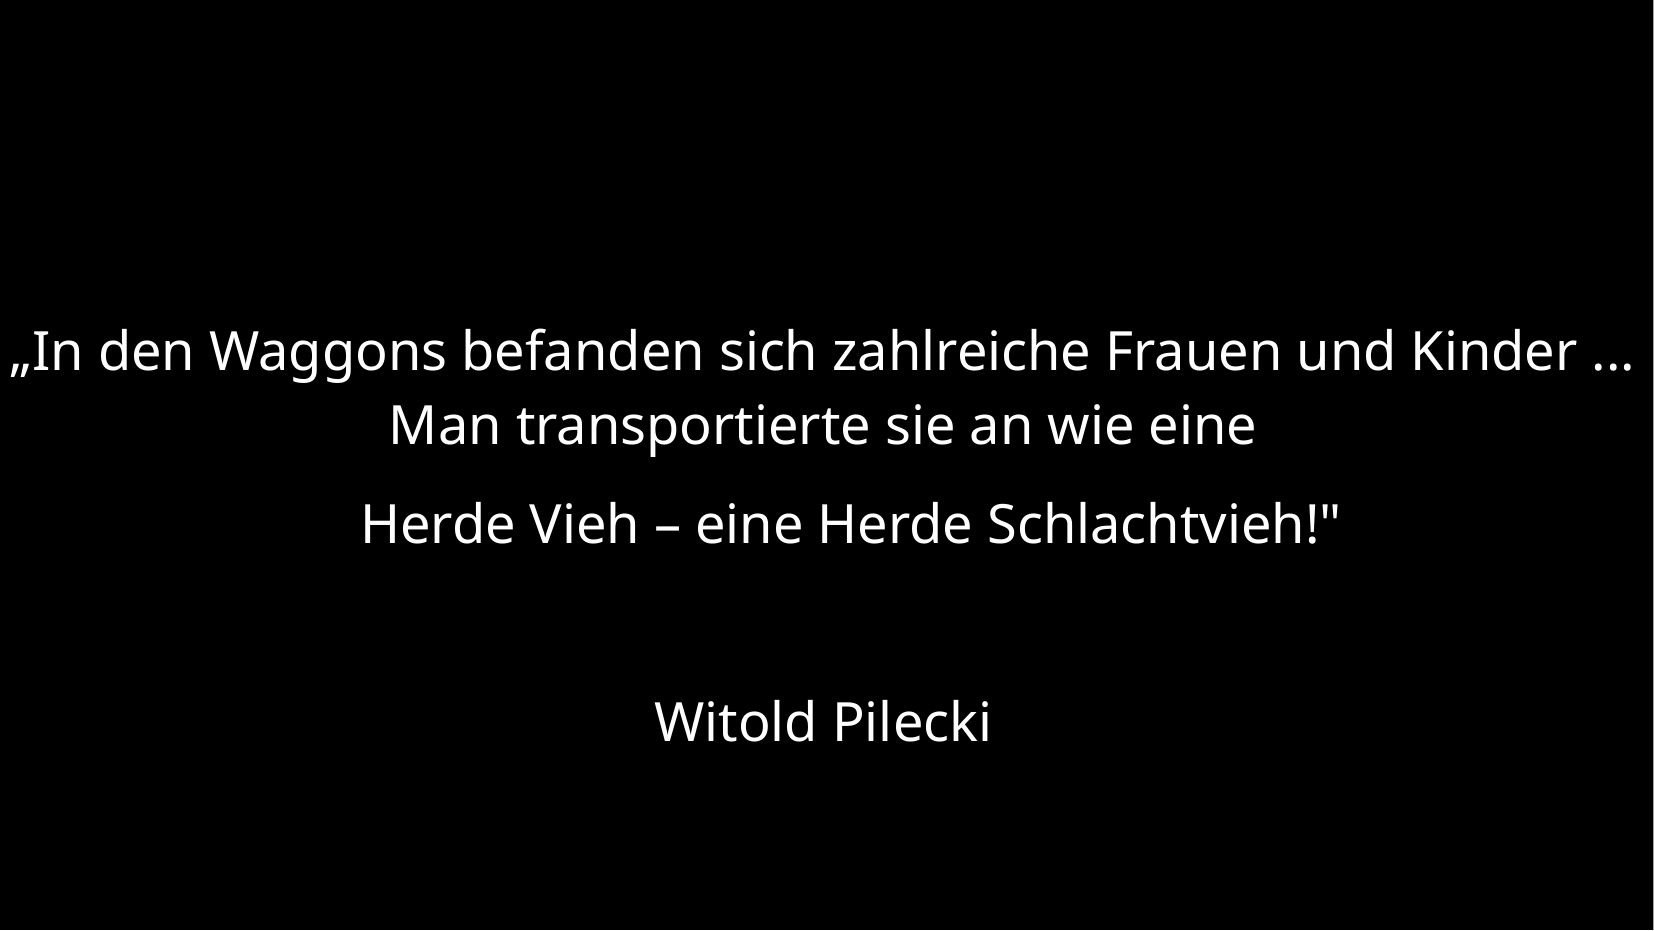

„In den Waggons befanden sich zahlreiche Frauen und Kinder ... Man transportierte sie an wie eine
 Herde Vieh – eine Herde Schlachtvieh!"
Witold Pilecki